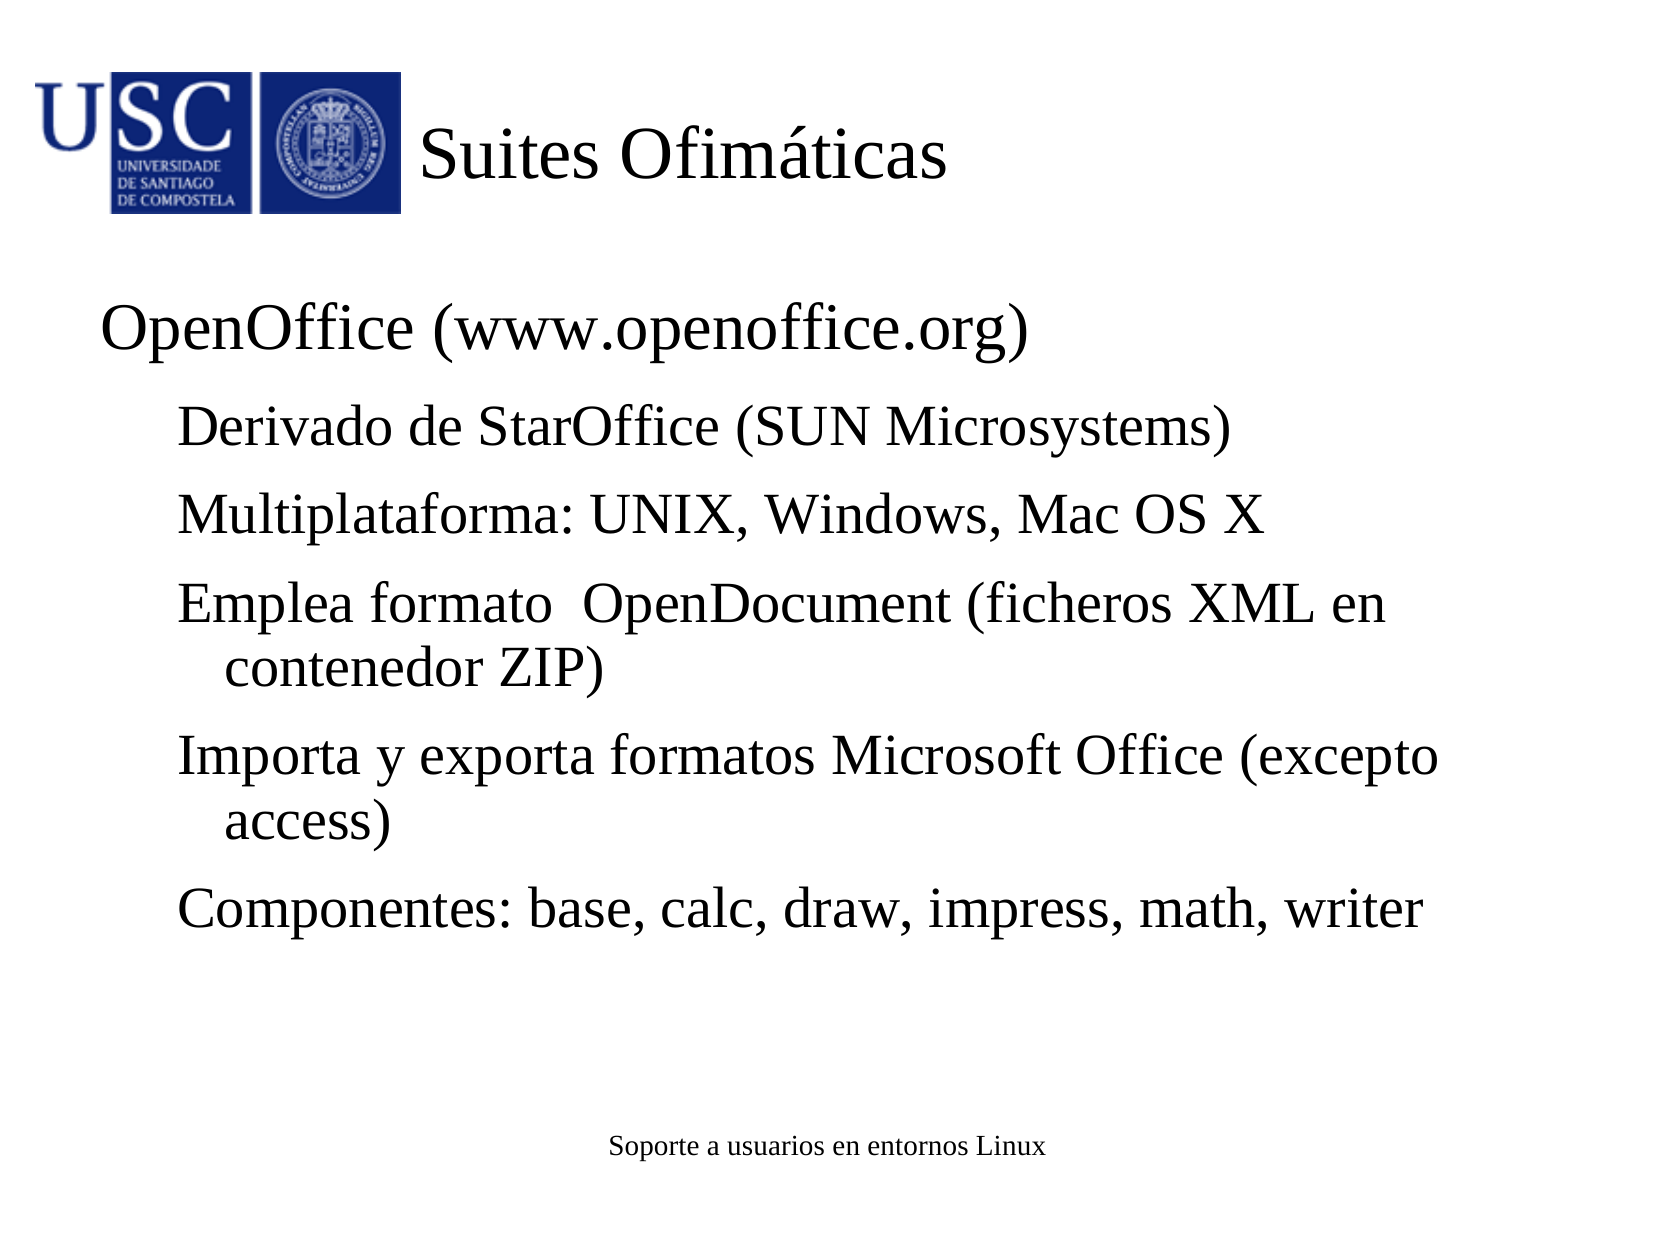

# Suites Ofimáticas
OpenOffice (www.openoffice.org)
Derivado de StarOffice (SUN Microsystems)
Multiplataforma: UNIX, Windows, Mac OS X
Emplea formato OpenDocument (ficheros XML en contenedor ZIP)
Importa y exporta formatos Microsoft Office (excepto access)
Componentes: base, calc, draw, impress, math, writer